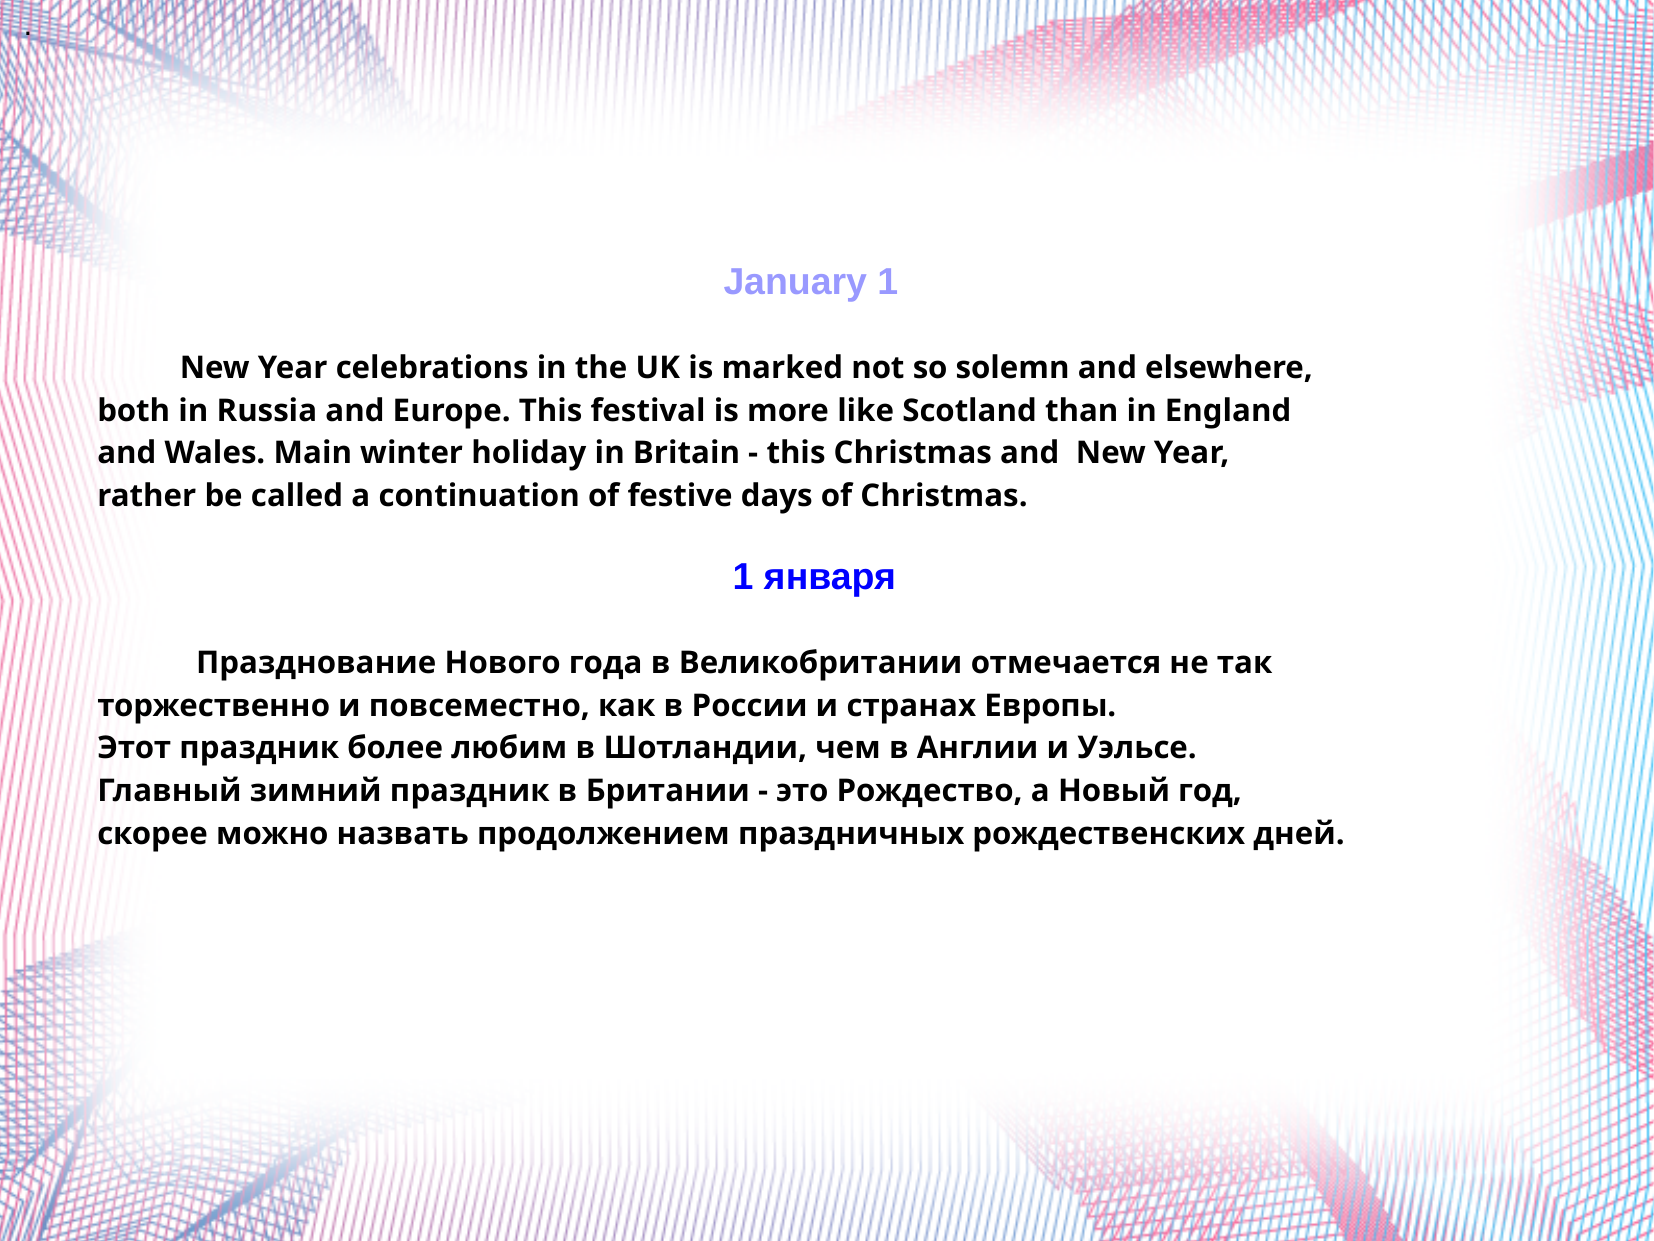

.
 January 1
 New Year celebrations in the UK is marked not so solemn and elsewhere,
 both in Russia and Europe. This festival is more like Scotland than in England
 and Wales. Main winter holiday in Britain - this Christmas and New Year,
 rather be called a continuation of festive days of Christmas.
 1 января
 Празднование Нового года в Великобритании отмечается не так
 торжественно и повсеместно, как в России и странах Европы.
 Этот праздник более любим в Шотландии, чем в Англии и Уэльсе.
 Главный зимний праздник в Британии - это Рождество, а Новый год,
 скорее можно назвать продолжением праздничных рождественских дней.